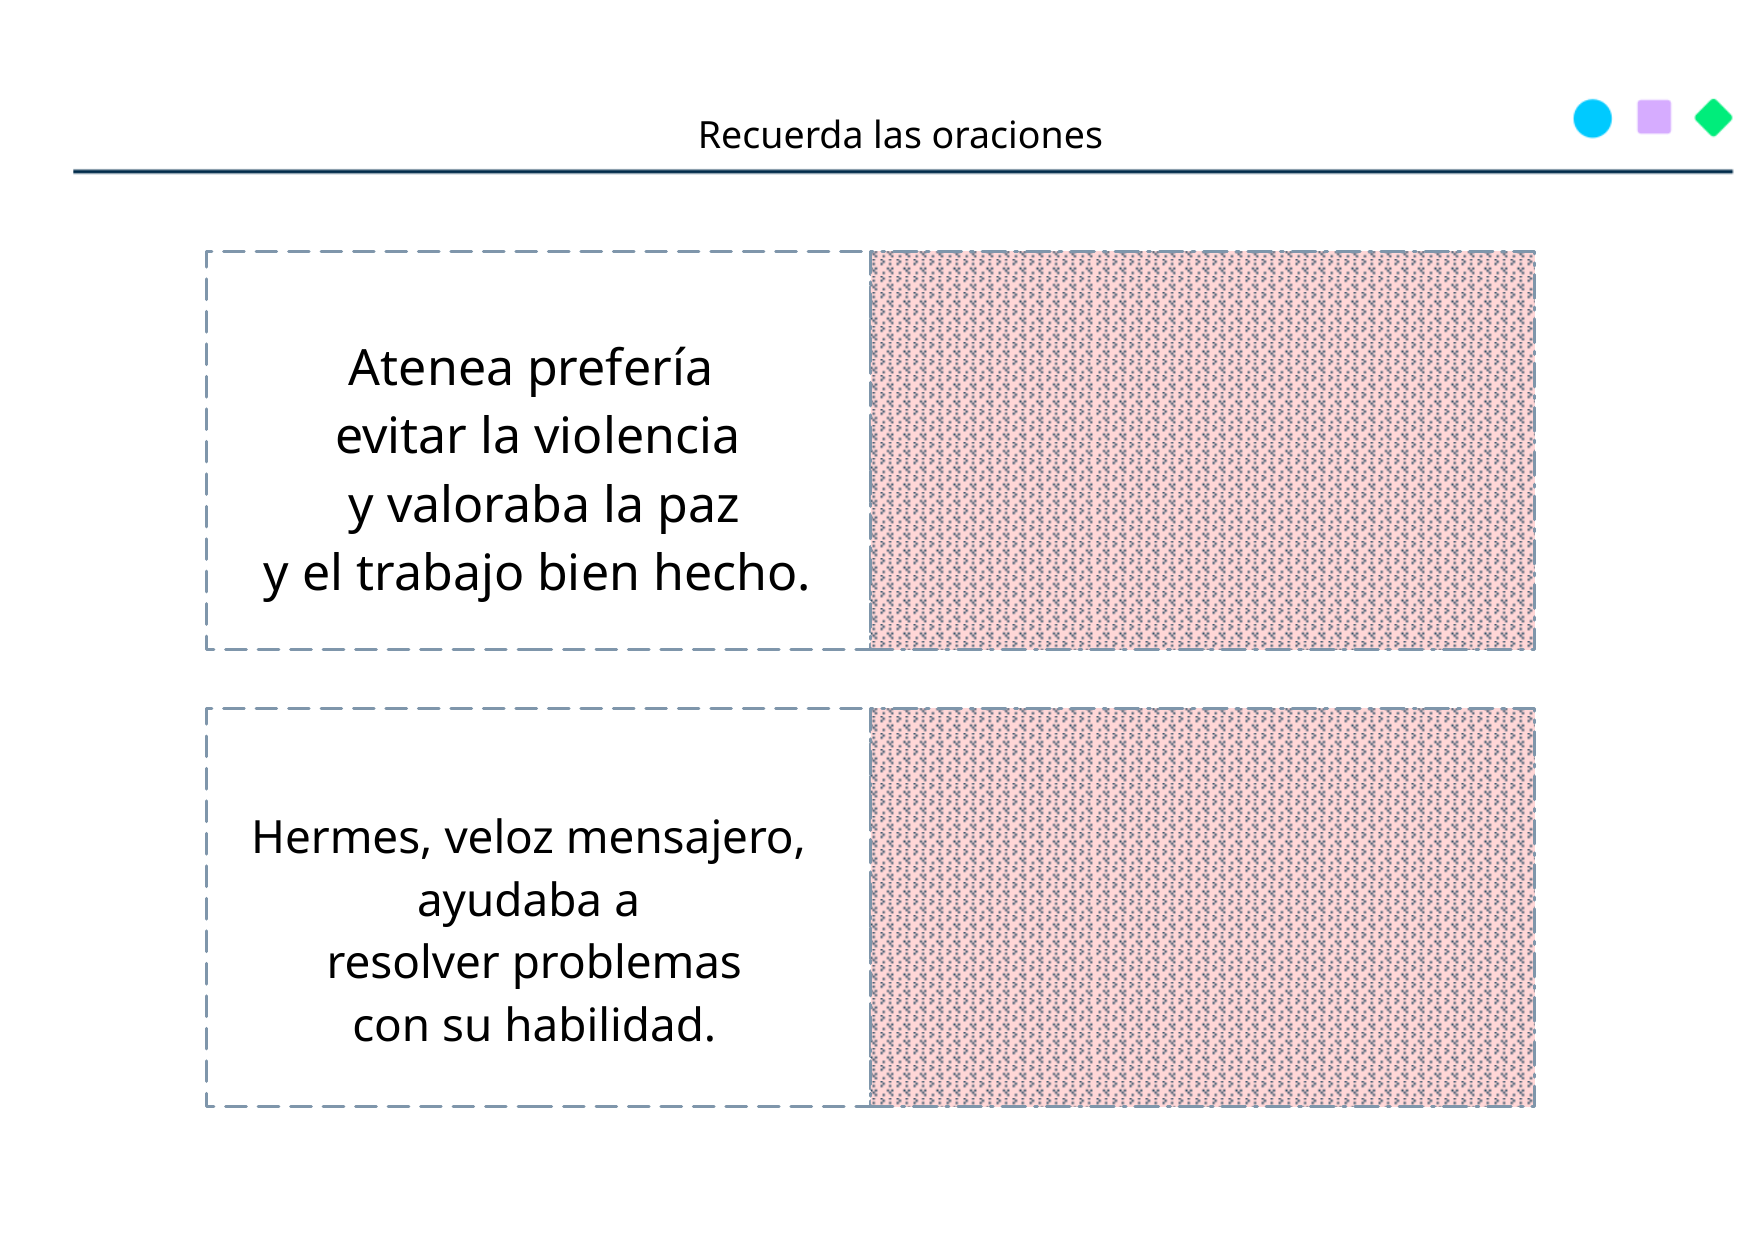

Recuerda las oraciones
Atenea prefería
evitar la violencia
 y valoraba la paz
 y el trabajo bien hecho.
Hermes, veloz mensajero,
ayudaba a
resolver problemas
 con su habilidad.